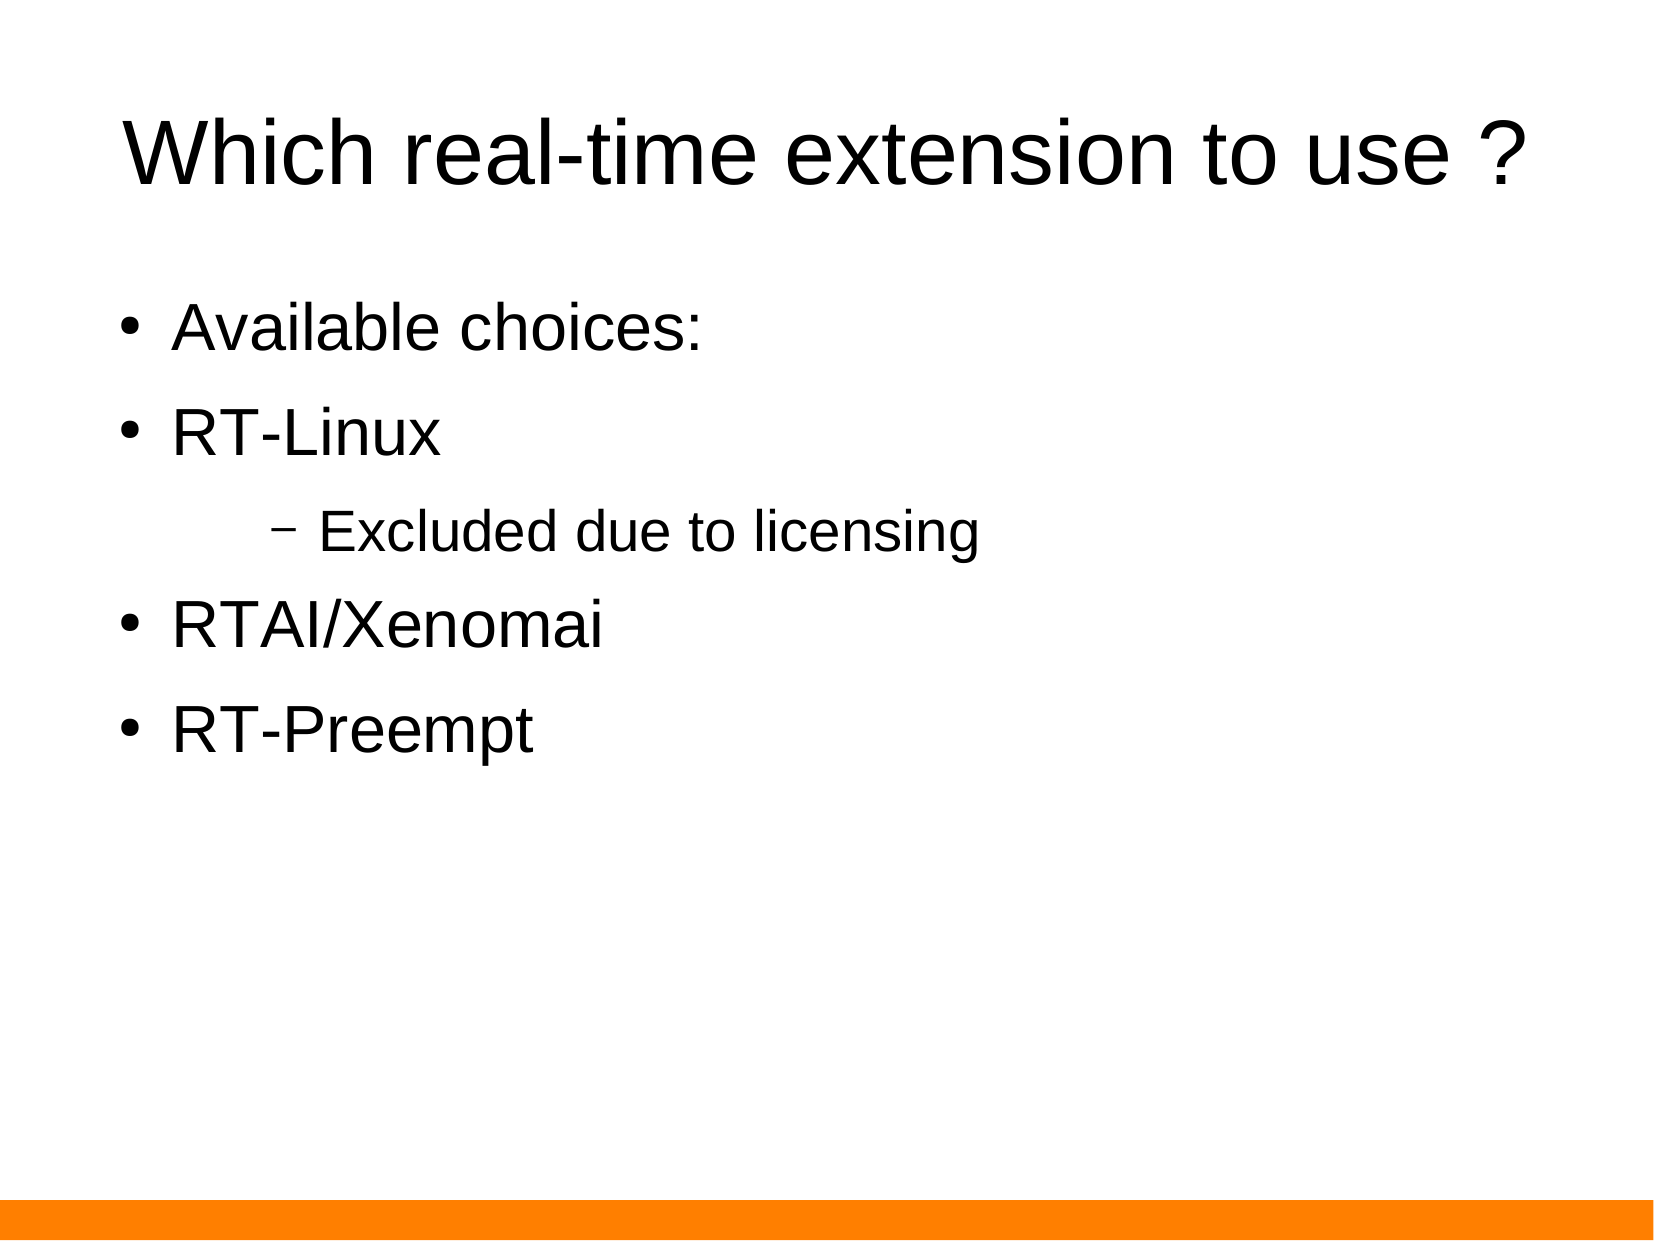

# Which real-time extension to use ?
Available choices:
RT-Linux
Excluded due to licensing
RTAI/Xenomai
RT-Preempt